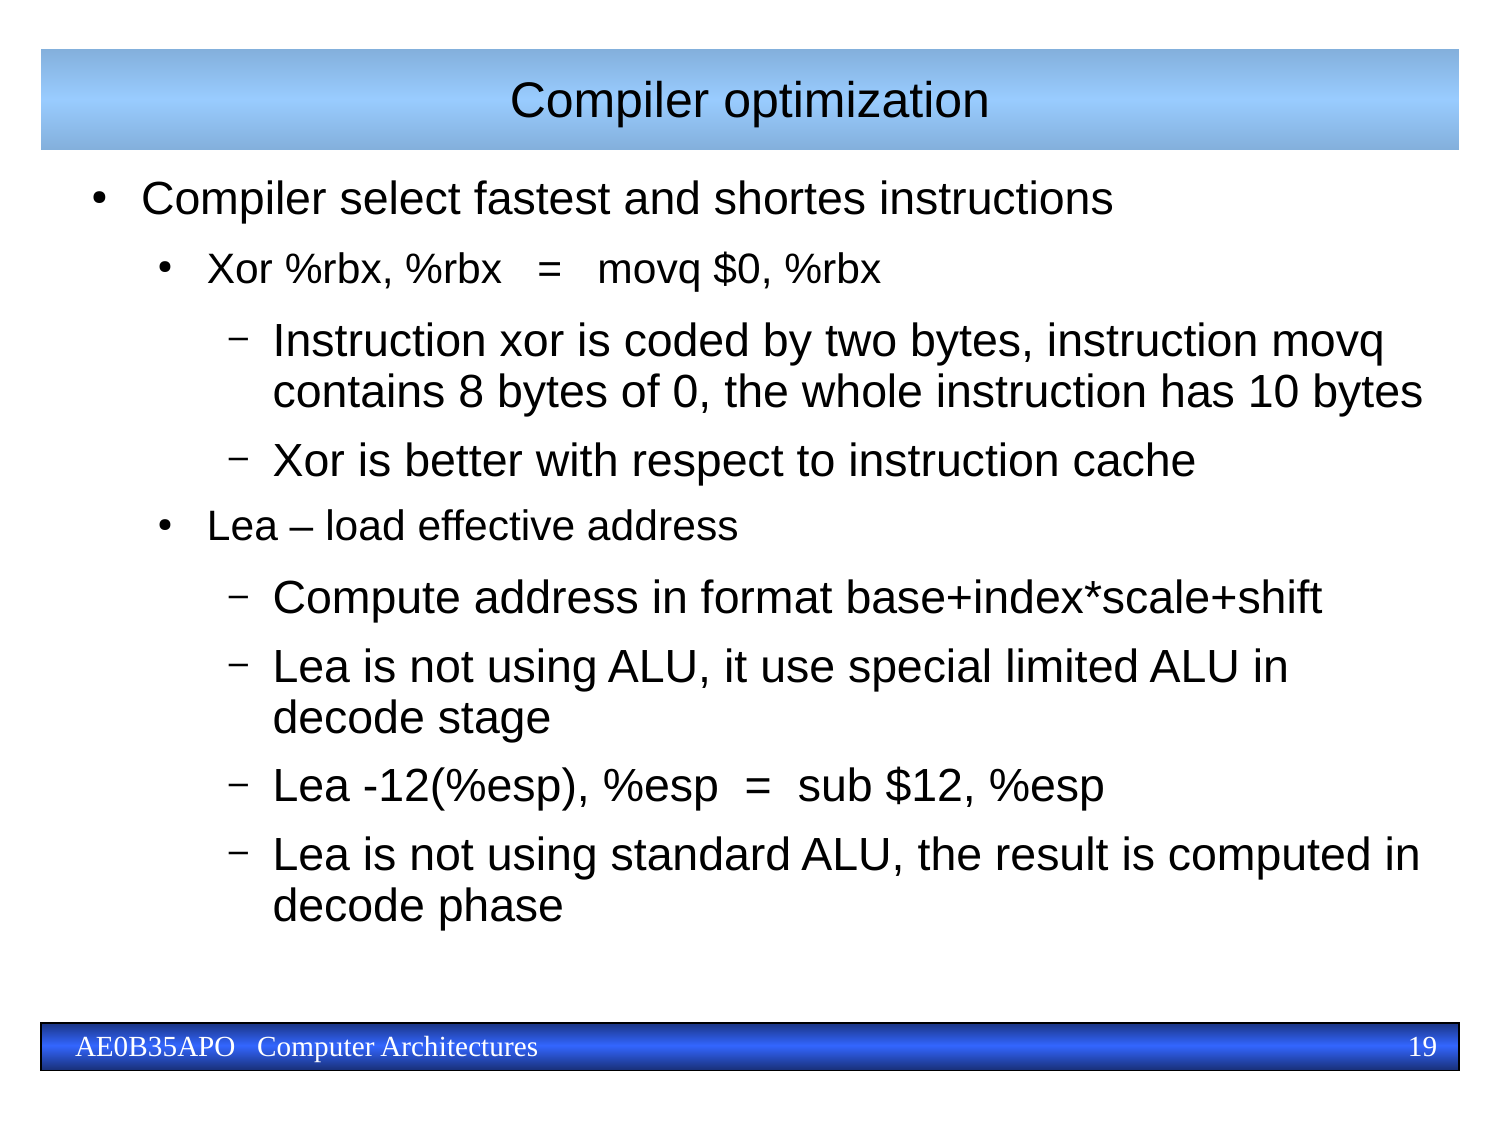

# Compiler optimization
Compiler select fastest and shortes instructions
Xor %rbx, %rbx = movq $0, %rbx
Instruction xor is coded by two bytes, instruction movq contains 8 bytes of 0, the whole instruction has 10 bytes
Xor is better with respect to instruction cache
Lea – load effective address
Compute address in format base+index*scale+shift
Lea is not using ALU, it use special limited ALU in decode stage
Lea -12(%esp), %esp = sub $12, %esp
Lea is not using standard ALU, the result is computed in decode phase
AE0B35APO Computer Architectures
19